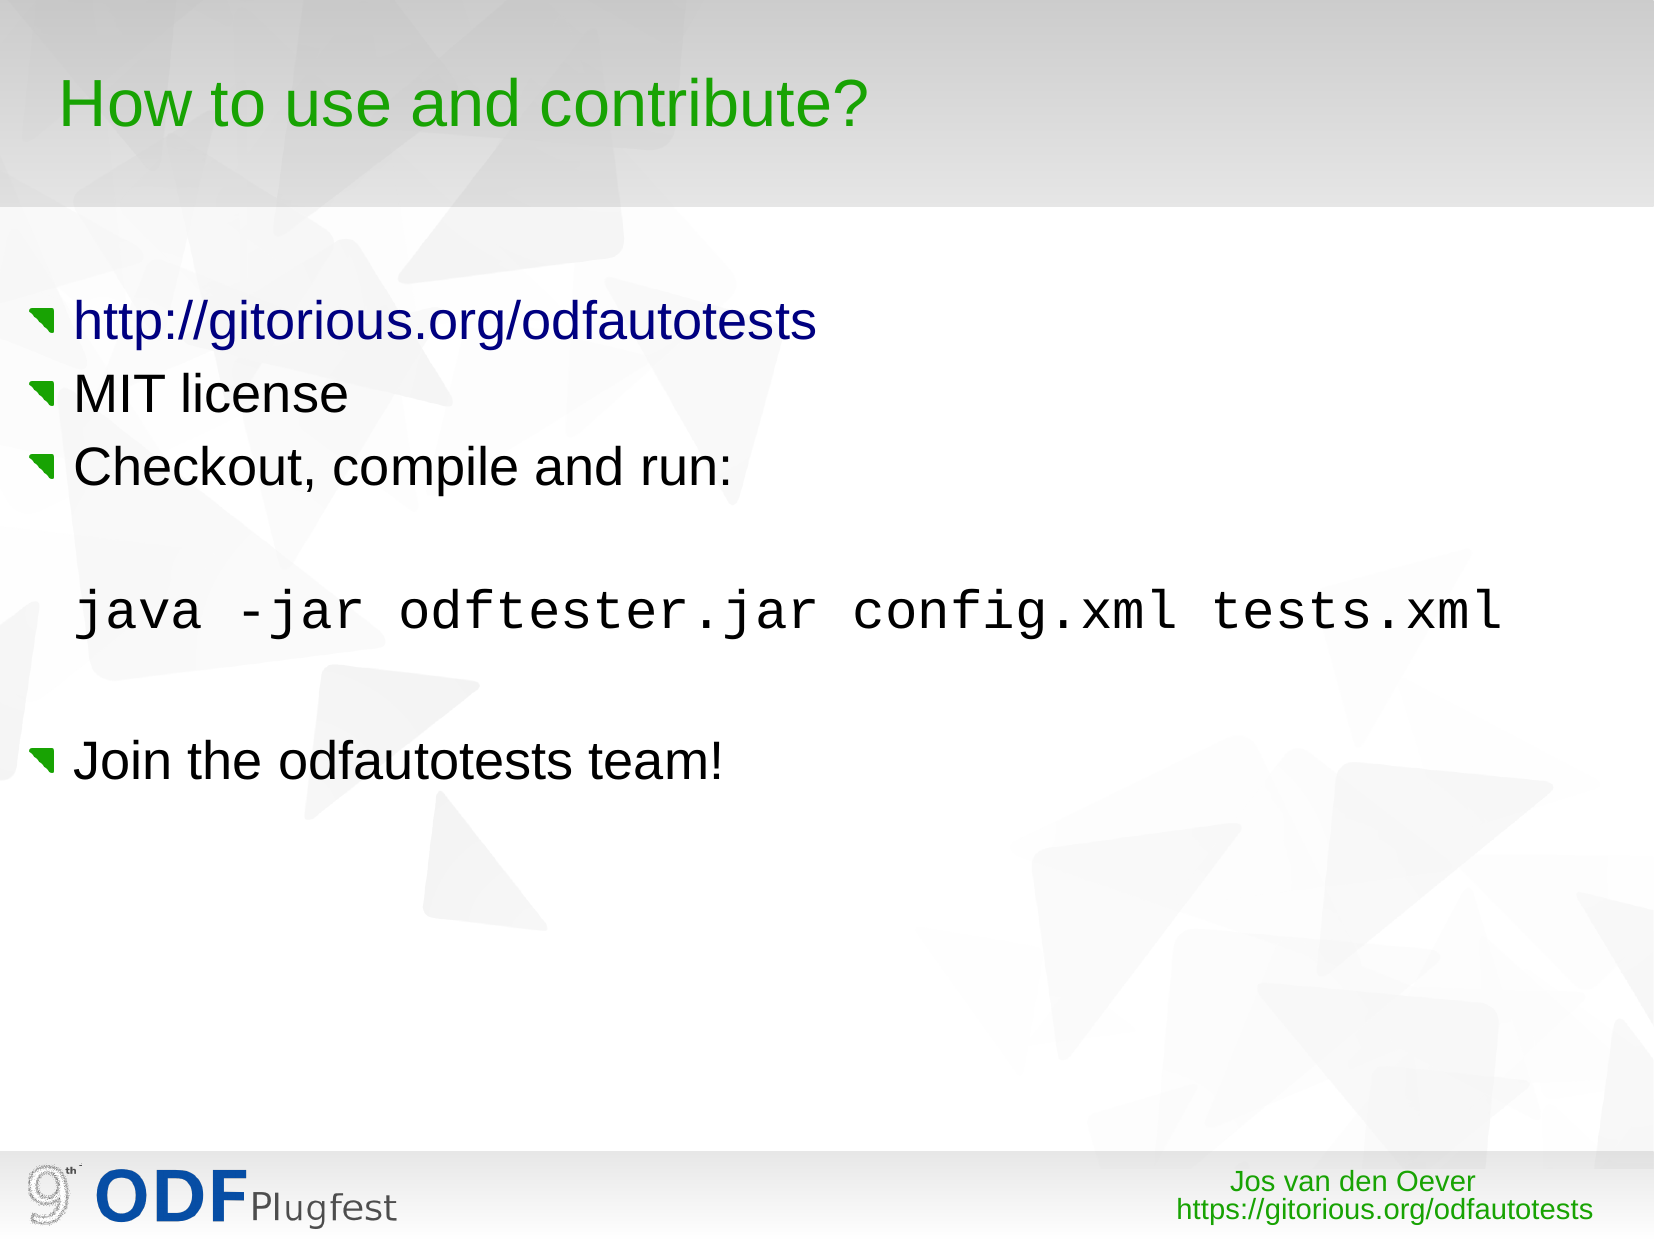

# How to use and contribute?
http://gitorious.org/odfautotests
MIT license
Checkout, compile and run:
java -jar odftester.jar config.xml tests.xml
Join the odfautotests team!